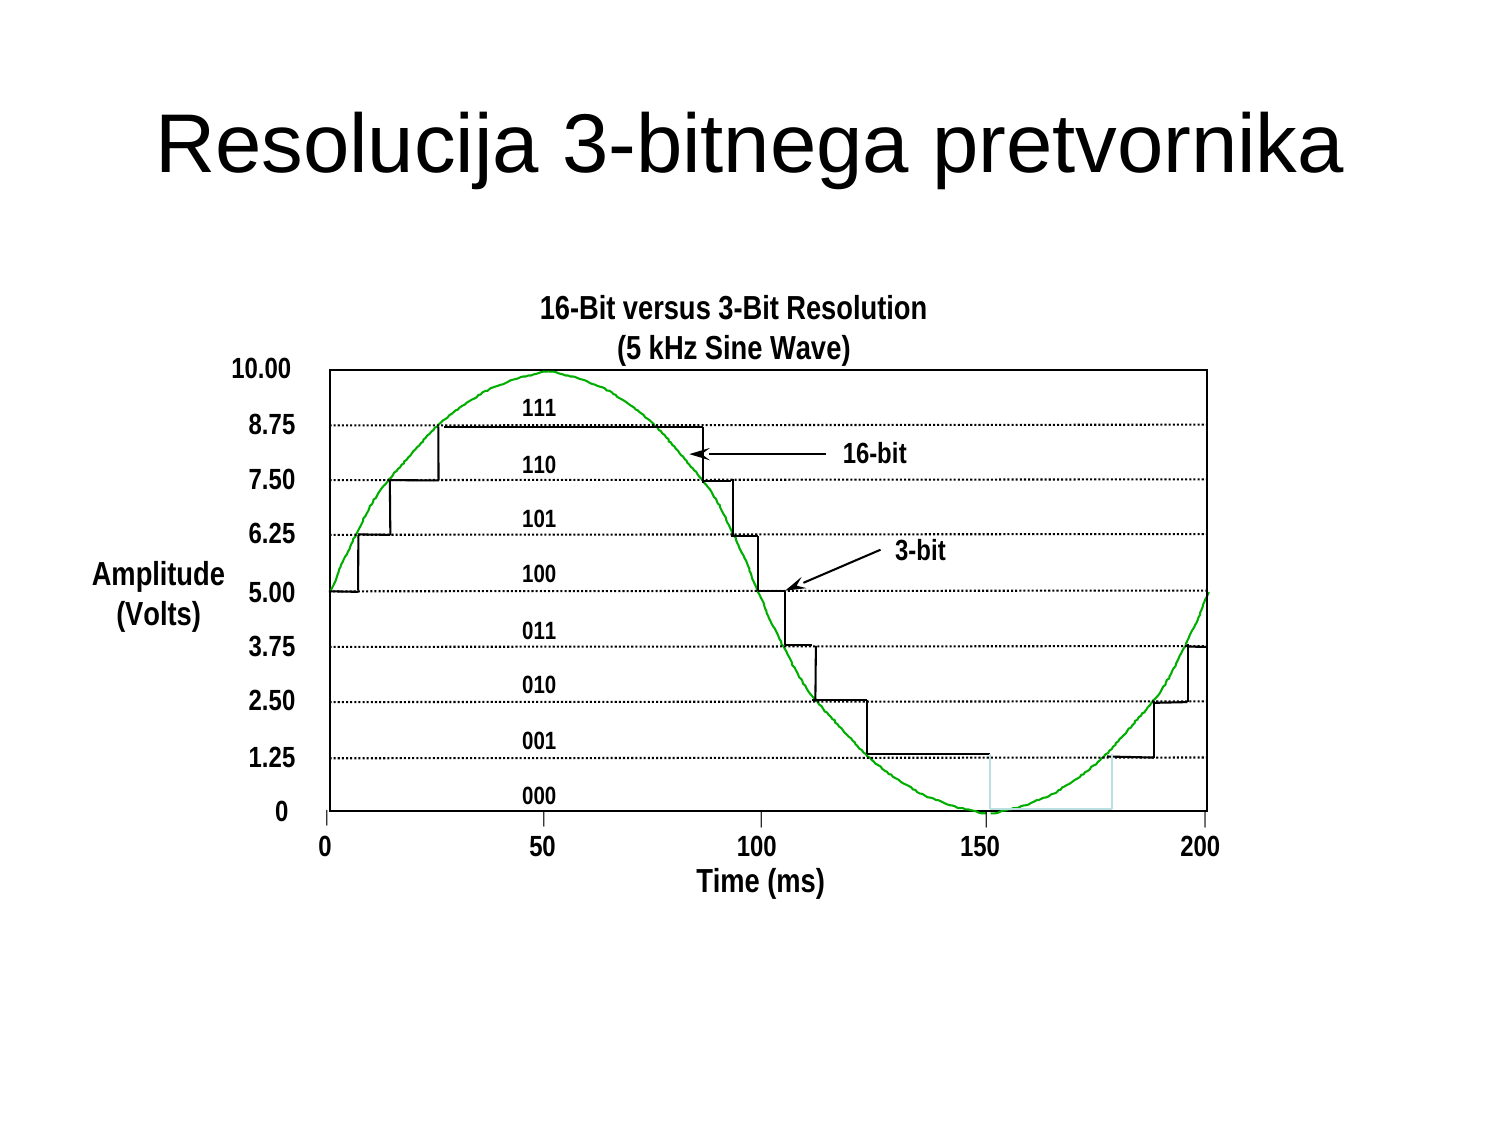

# Resolucija 3-bitnega pretvornika
16-Bit versus 3-Bit Resolution
(5 kHz Sine Wave)
10.00
111
8.75
16-bit
110
7.50
101
6.25
3-bit
Amplitude
(Volts)
100
5.00
011
3.75
010
2.50
001
1.25
000
0
|
|
|
|
|
0
50
100
150
200
Time (ms)